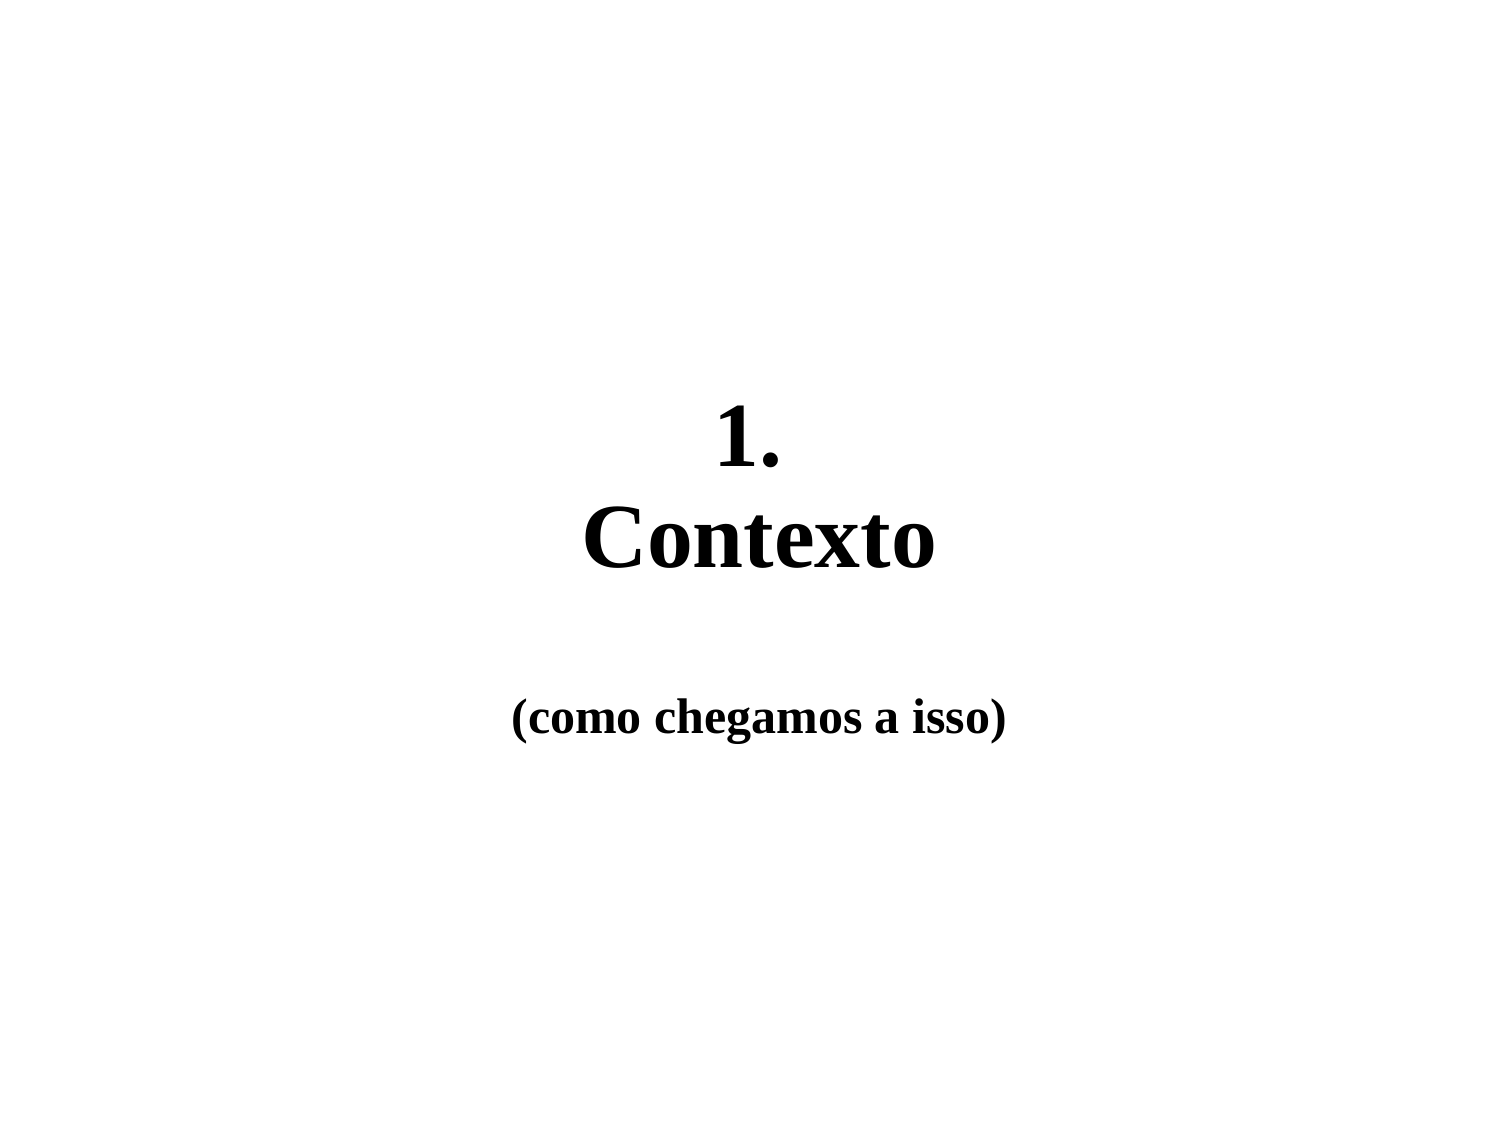

# 1. Contexto (como chegamos a isso)